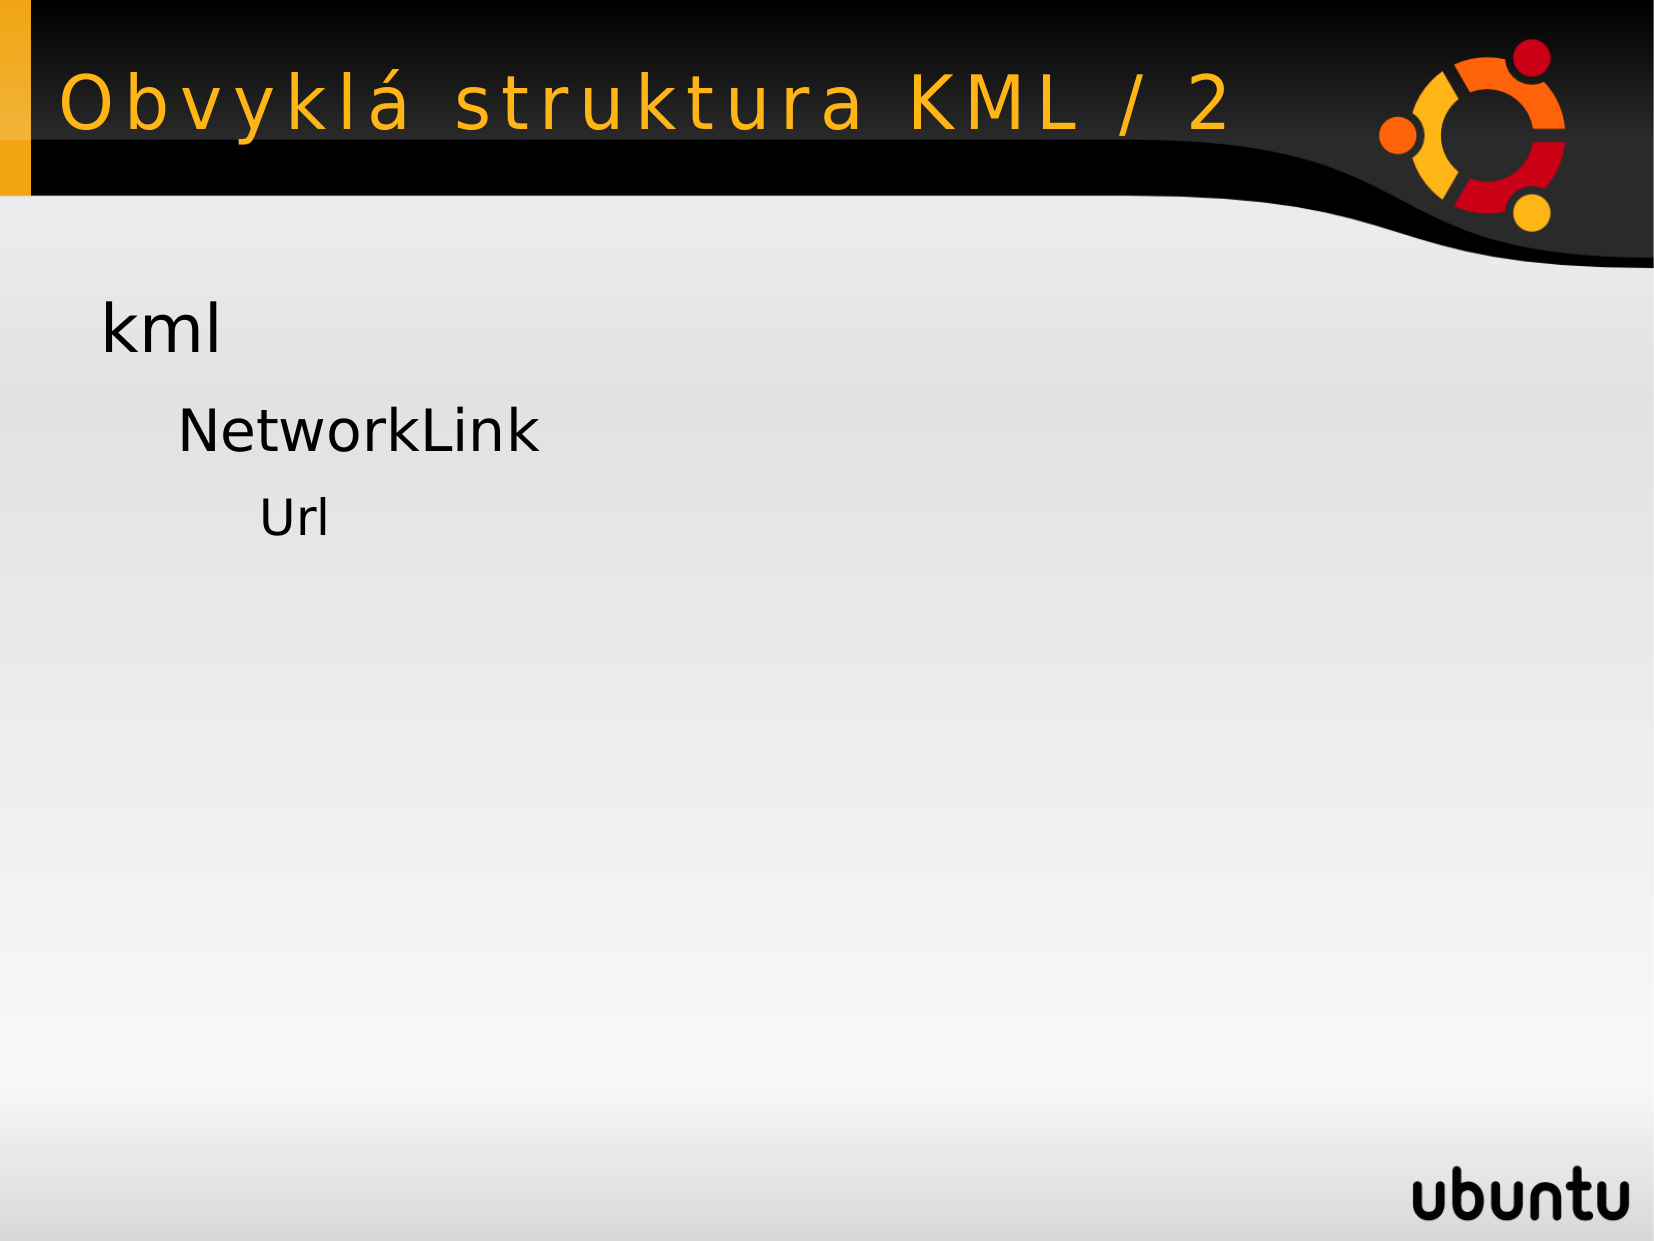

# Obvyklá struktura KML / 2
kml
NetworkLink
Url